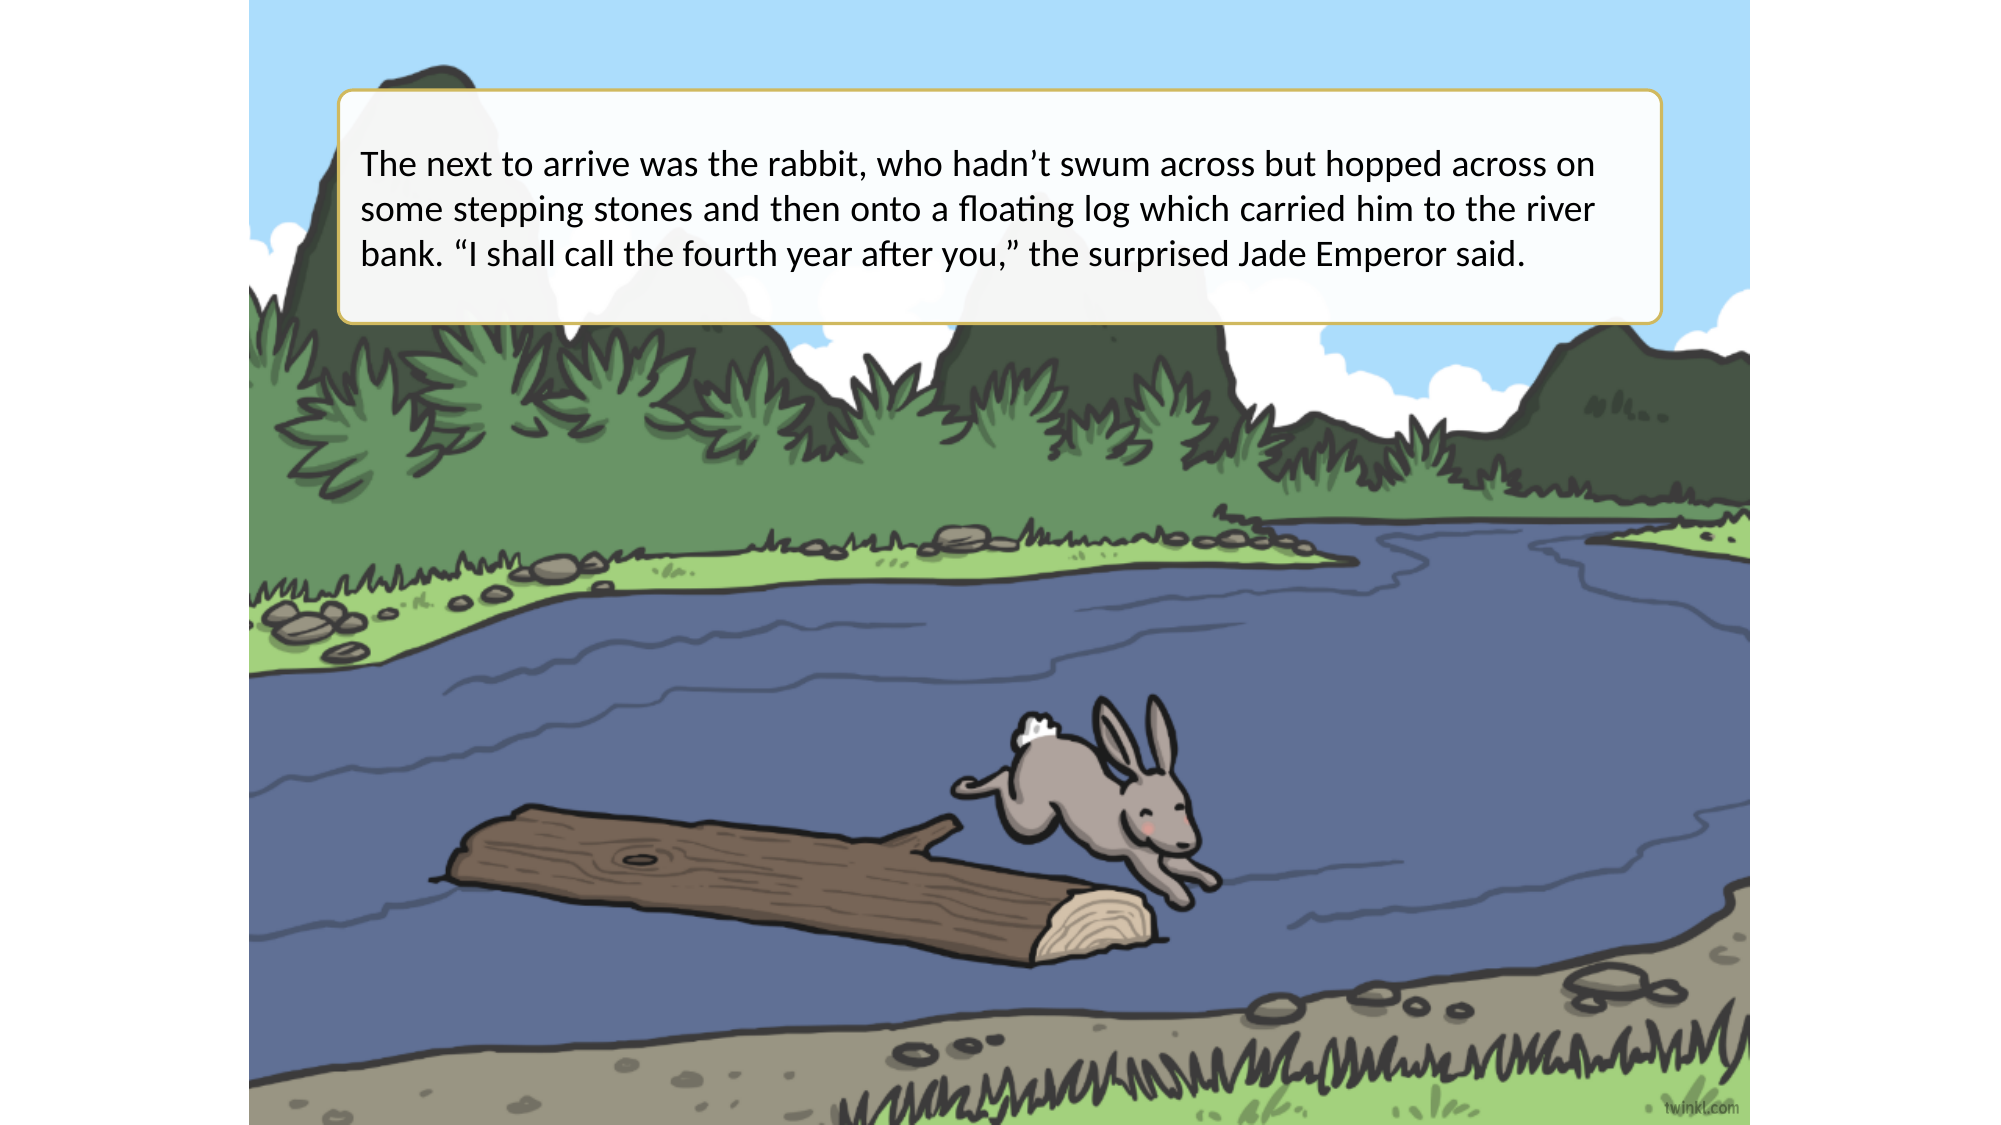

The next to arrive was the rabbit, who hadn’t swum across but hopped across on some stepping stones and then onto a floating log which carried him to the river bank. “I shall call the fourth year after you,” the surprised Jade Emperor said.